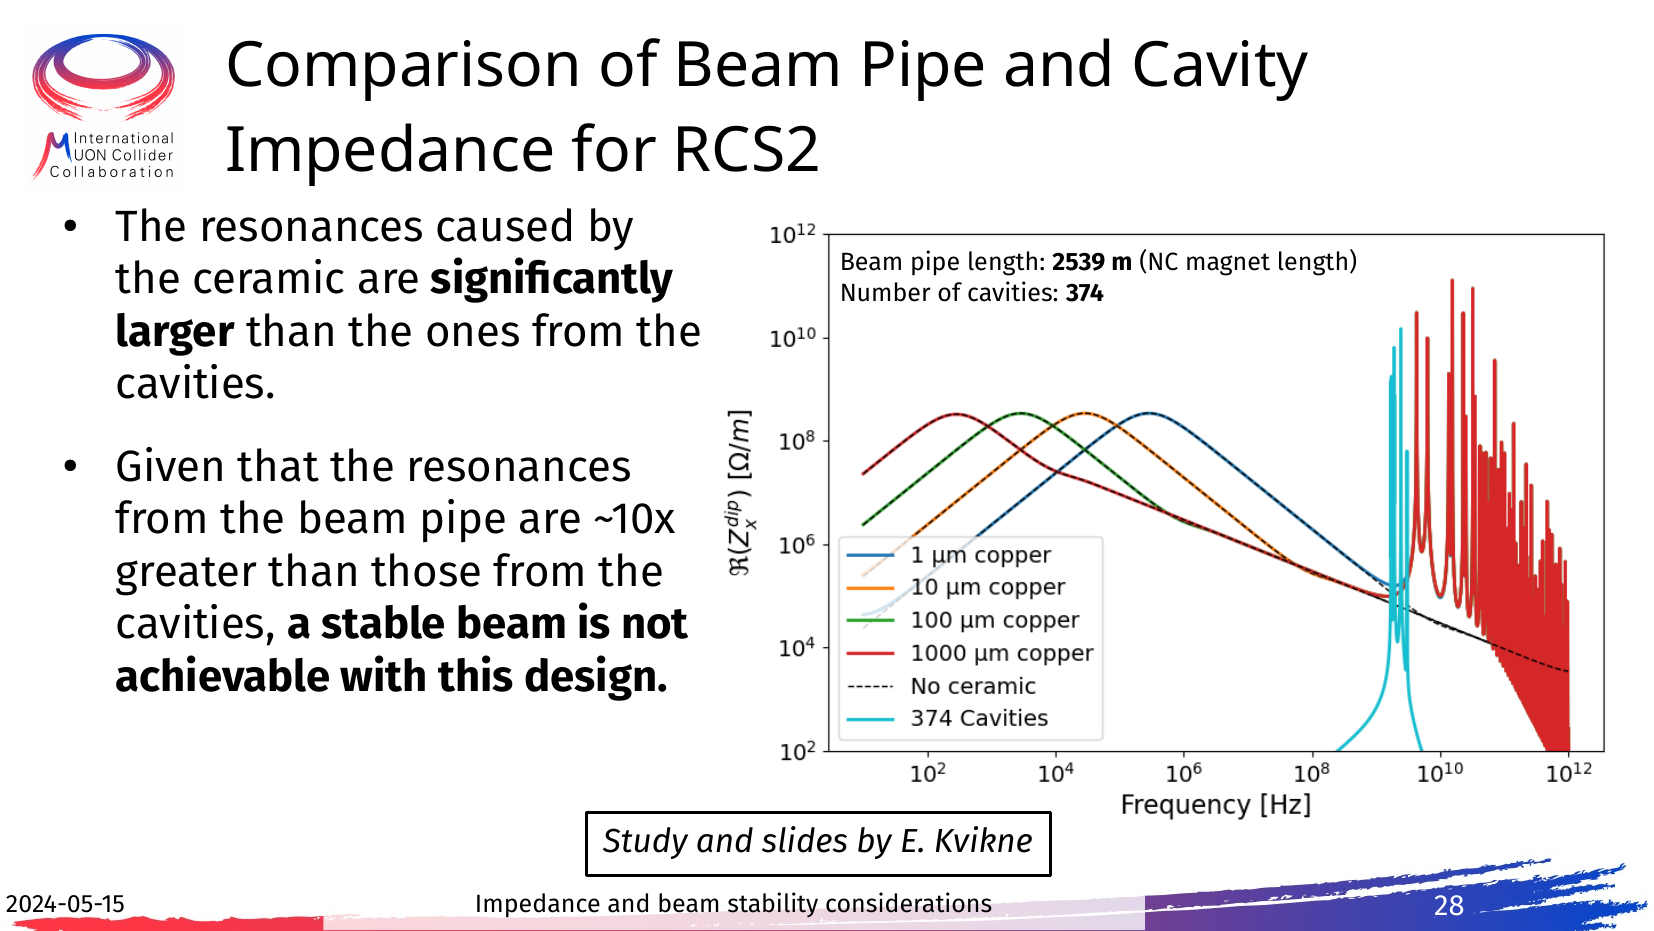

# Comparison of Beam Pipe and Cavity Impedance for RCS2
The resonances caused by the ceramic are significantly larger than the ones from the cavities.
Given that the resonances from the beam pipe are ~10x greater than those from the cavities, a stable beam is not achievable with this design.
Beam pipe length: 2539 m (NC magnet length)
Number of cavities: 374
Study and slides by E. Kvikne
2024-05-15
Impedance and beam stability considerations
28